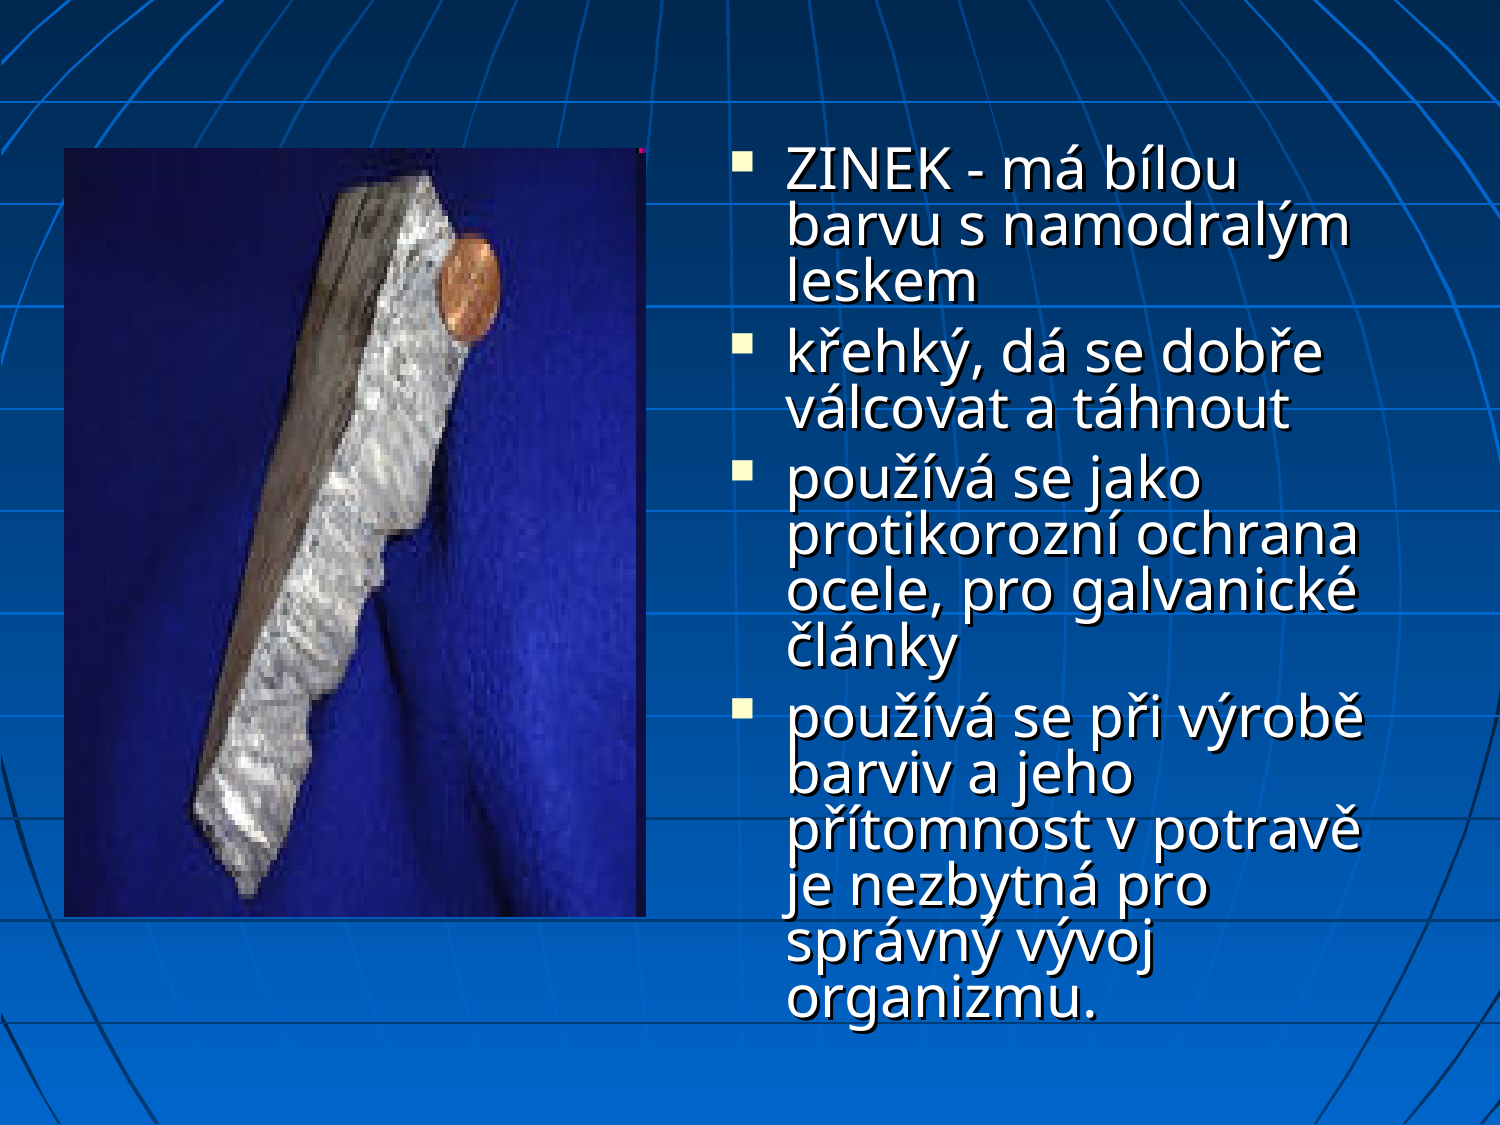

# ZINEK - má bílou barvu s namodralým leskem
křehký, dá se dobře válcovat a táhnout
používá se jako protikorozní ochrana ocele, pro galvanické články
používá se při výrobě barviv a jeho přítomnost v potravě je nezbytná pro správný vývoj organizmu.